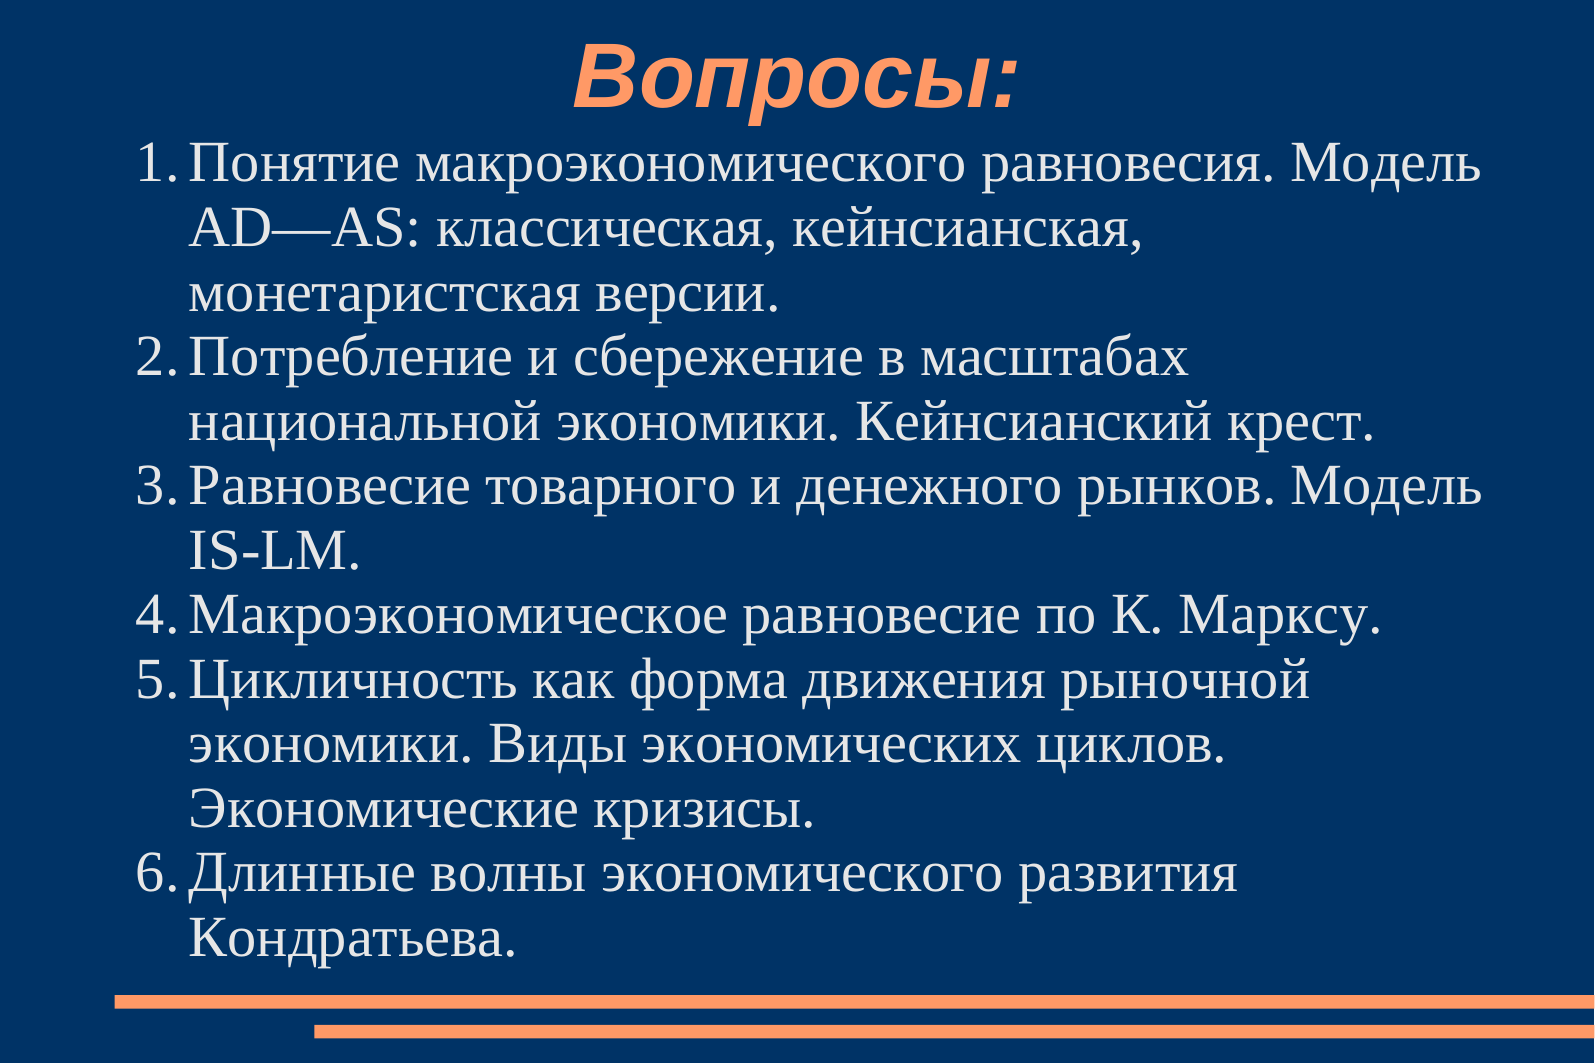

# Вопросы:
Понятие макроэкономического равновесия. Модель AD—AS: классическая, кейнсианская, монетаристская версии.
Потребление и сбережение в масштабах национальной экономики. Кейнсианский крест.
Равновесие товарного и денежного рынков. Модель IS-LM.
Макроэкономическое равновесие по К. Марксу.
Цикличность как форма движения рыночной экономики. Виды экономических циклов. Экономические кризисы.
Длинные волны экономического развития Кондратьева.